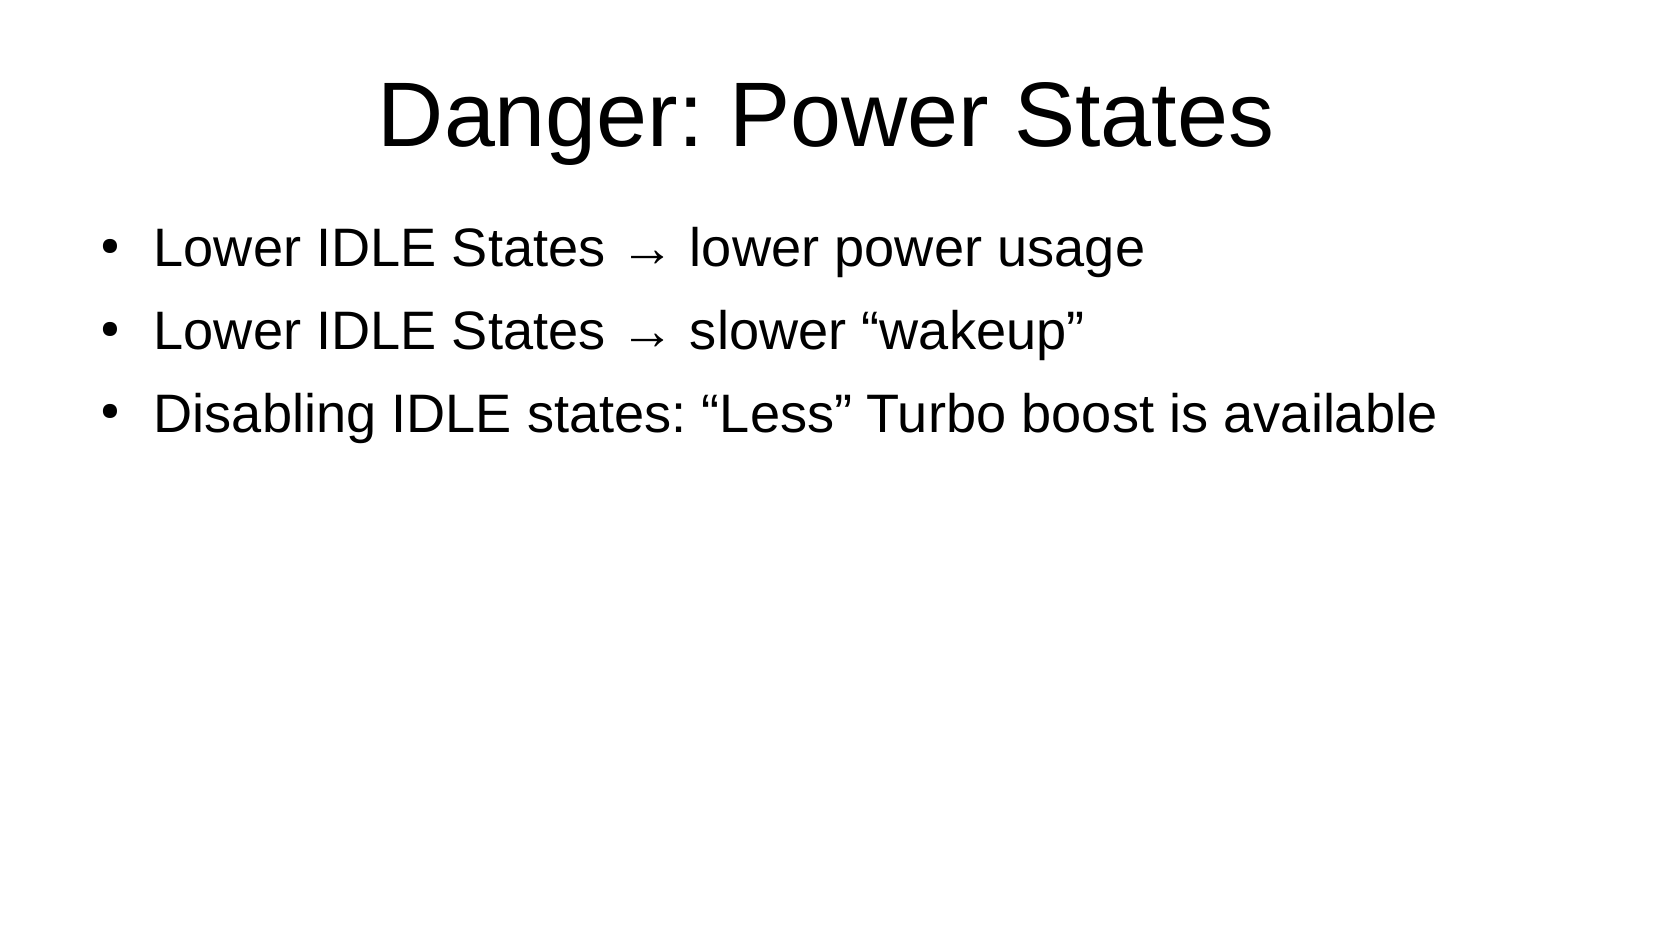

# Danger: Power States
Lower IDLE States → lower power usage
Lower IDLE States → slower “wakeup”
Disabling IDLE states: “Less” Turbo boost is available